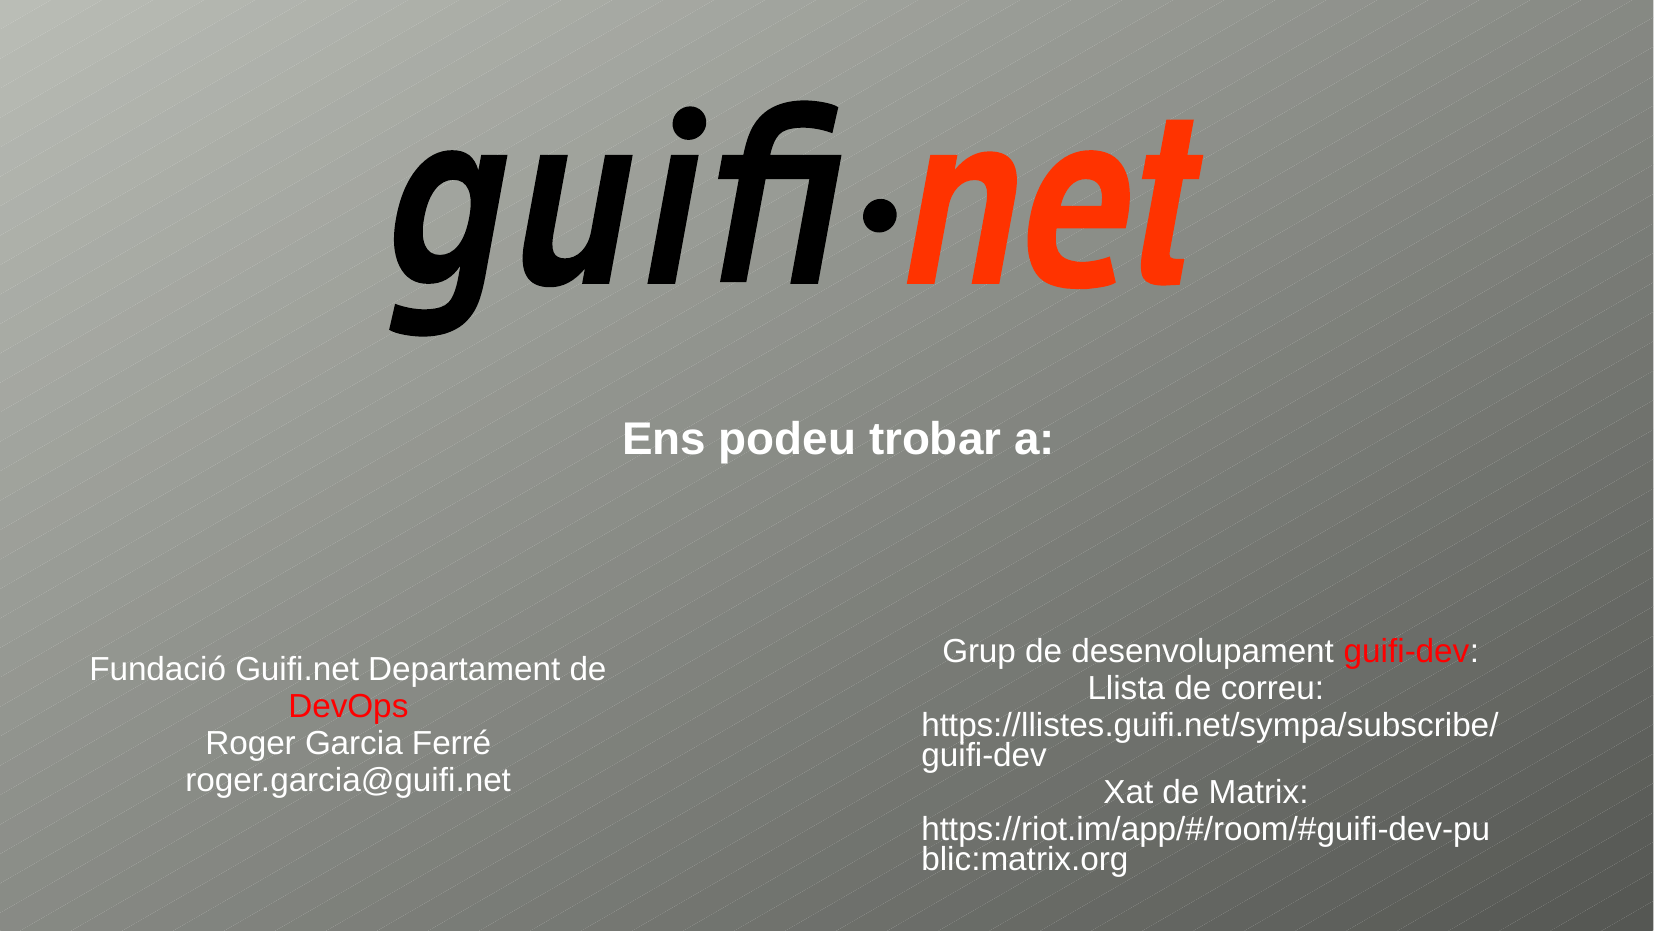

# Ens podeu trobar a:
Fundació Guifi.net Departament de DevOps
Roger Garcia Ferré
roger.garcia@guifi.net
Grup de desenvolupament guifi-dev:
Llista de correu: https://llistes.guifi.net/sympa/subscribe/guifi-dev
Xat de Matrix: https://riot.im/app/#/room/#guifi-dev-public:matrix.org